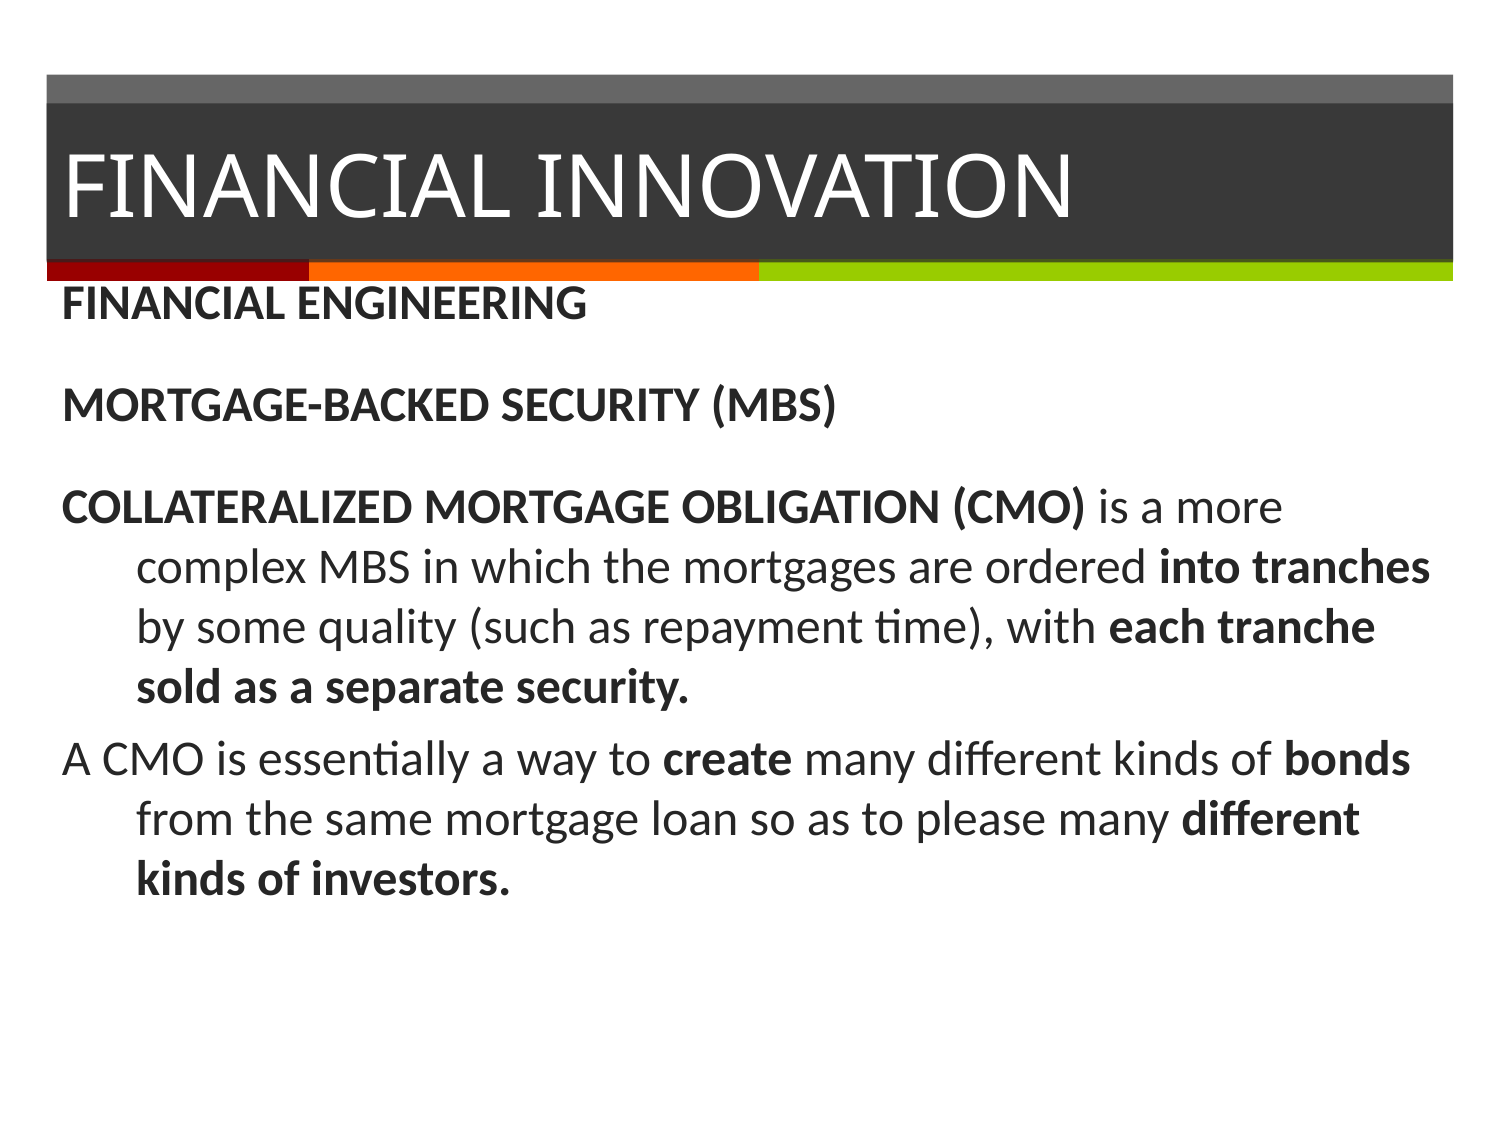

FINANCIAL INNOVATION
FINANCIAL ENGINEERING
MORTGAGE-BACKED SECURITY (MBS)
COLLATERALIZED MORTGAGE OBLIGATION (CMO) is a more complex MBS in which the mortgages are ordered into tranches by some quality (such as repayment time), with each tranche sold as a separate security.
A CMO is essentially a way to create many different kinds of bonds from the same mortgage loan so as to please many different kinds of investors.